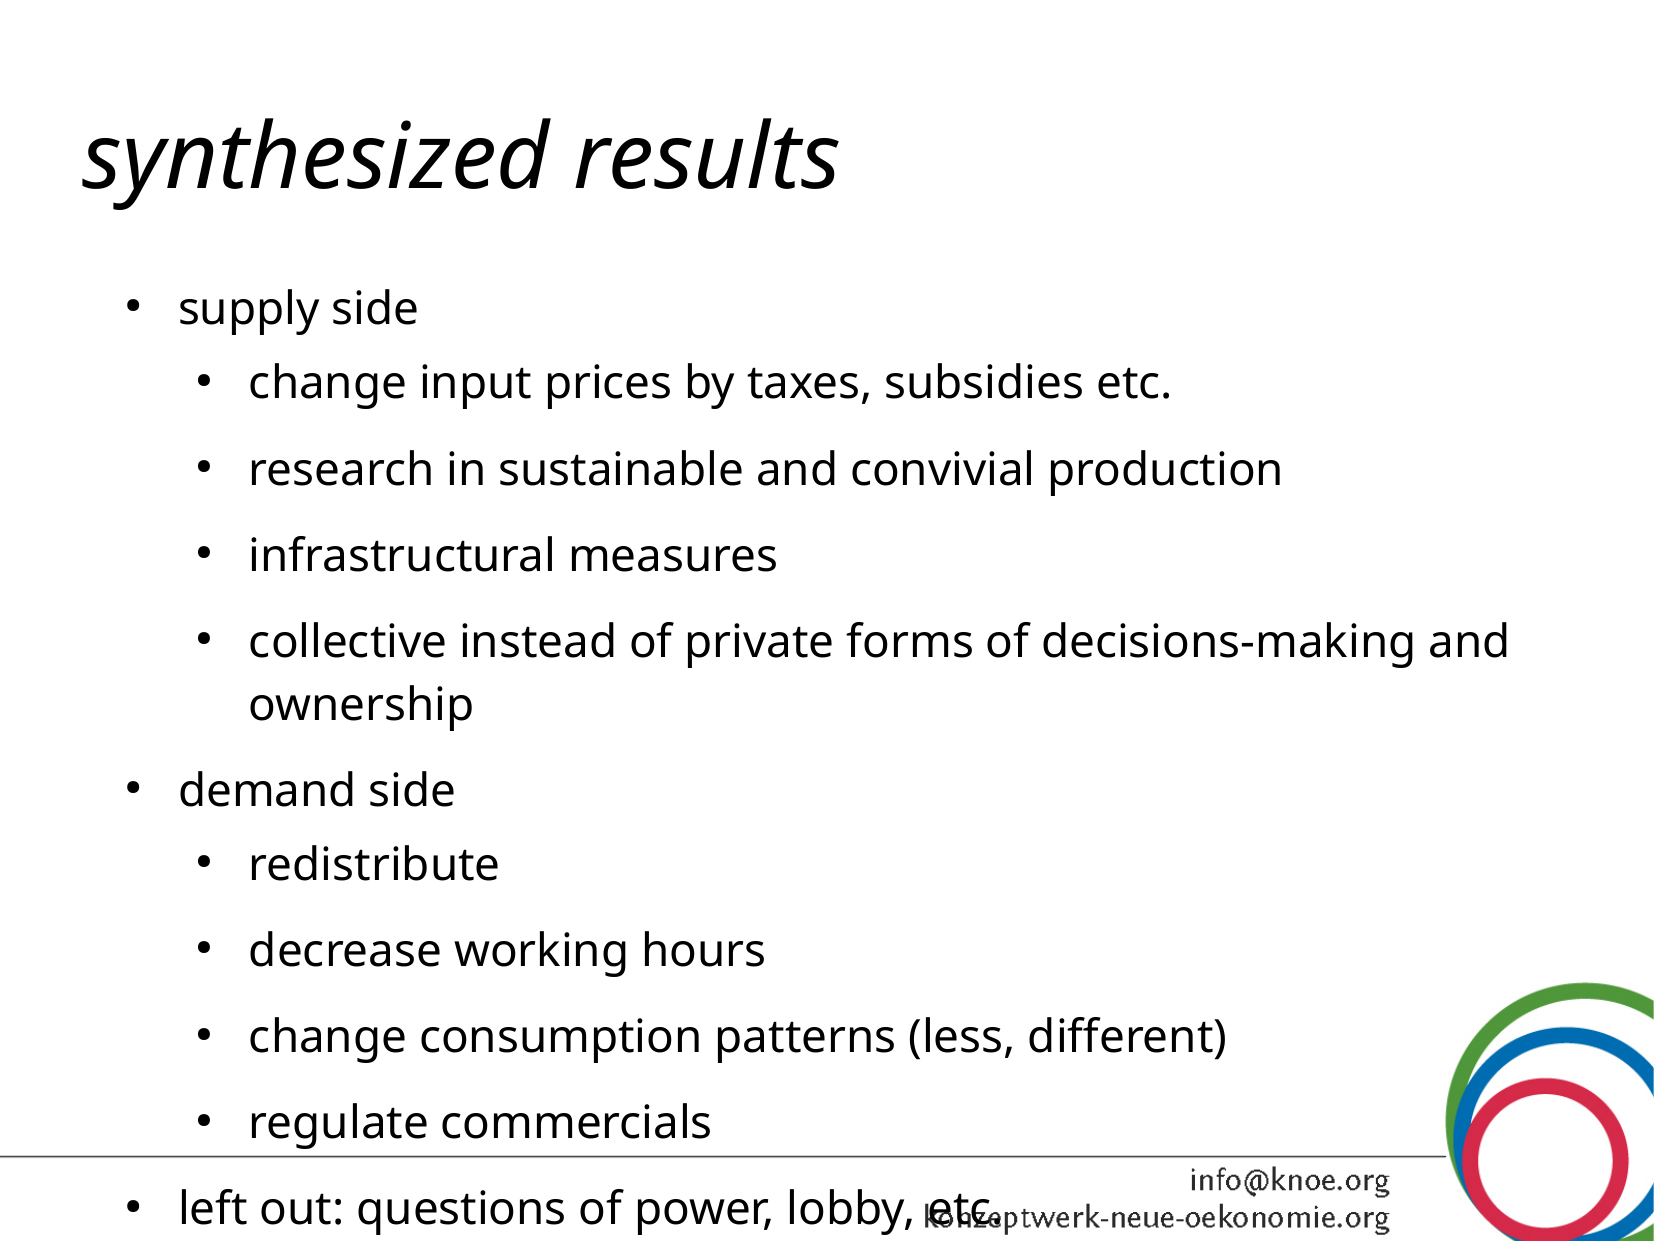

# synthesized results
supply side
change input prices by taxes, subsidies etc.
research in sustainable and convivial production
infrastructural measures
collective instead of private forms of decisions-making and ownership
demand side
redistribute
decrease working hours
change consumption patterns (less, different)
regulate commercials
left out: questions of power, lobby, etc.